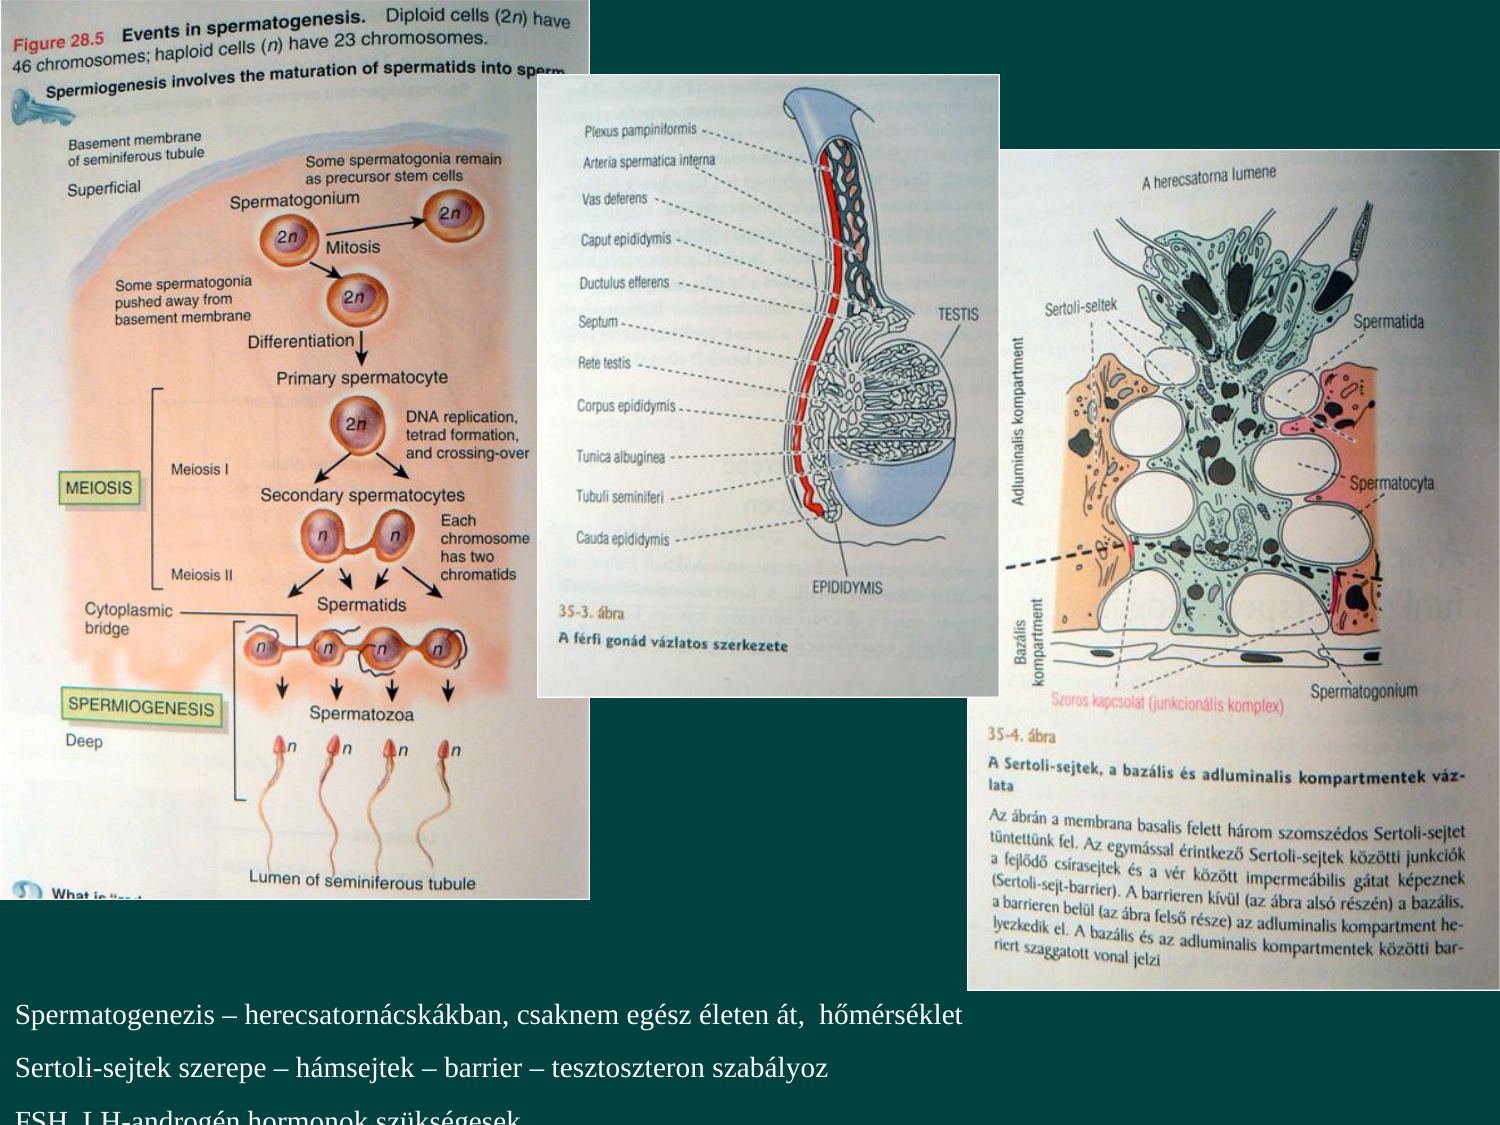

Spermatogenezis – herecsatornácskákban, csaknem egész életen át, hőmérséklet
Sertoli-sejtek szerepe – hámsejtek – barrier – tesztoszteron szabályoz
FSH, LH-androgén hormonok szükségesek